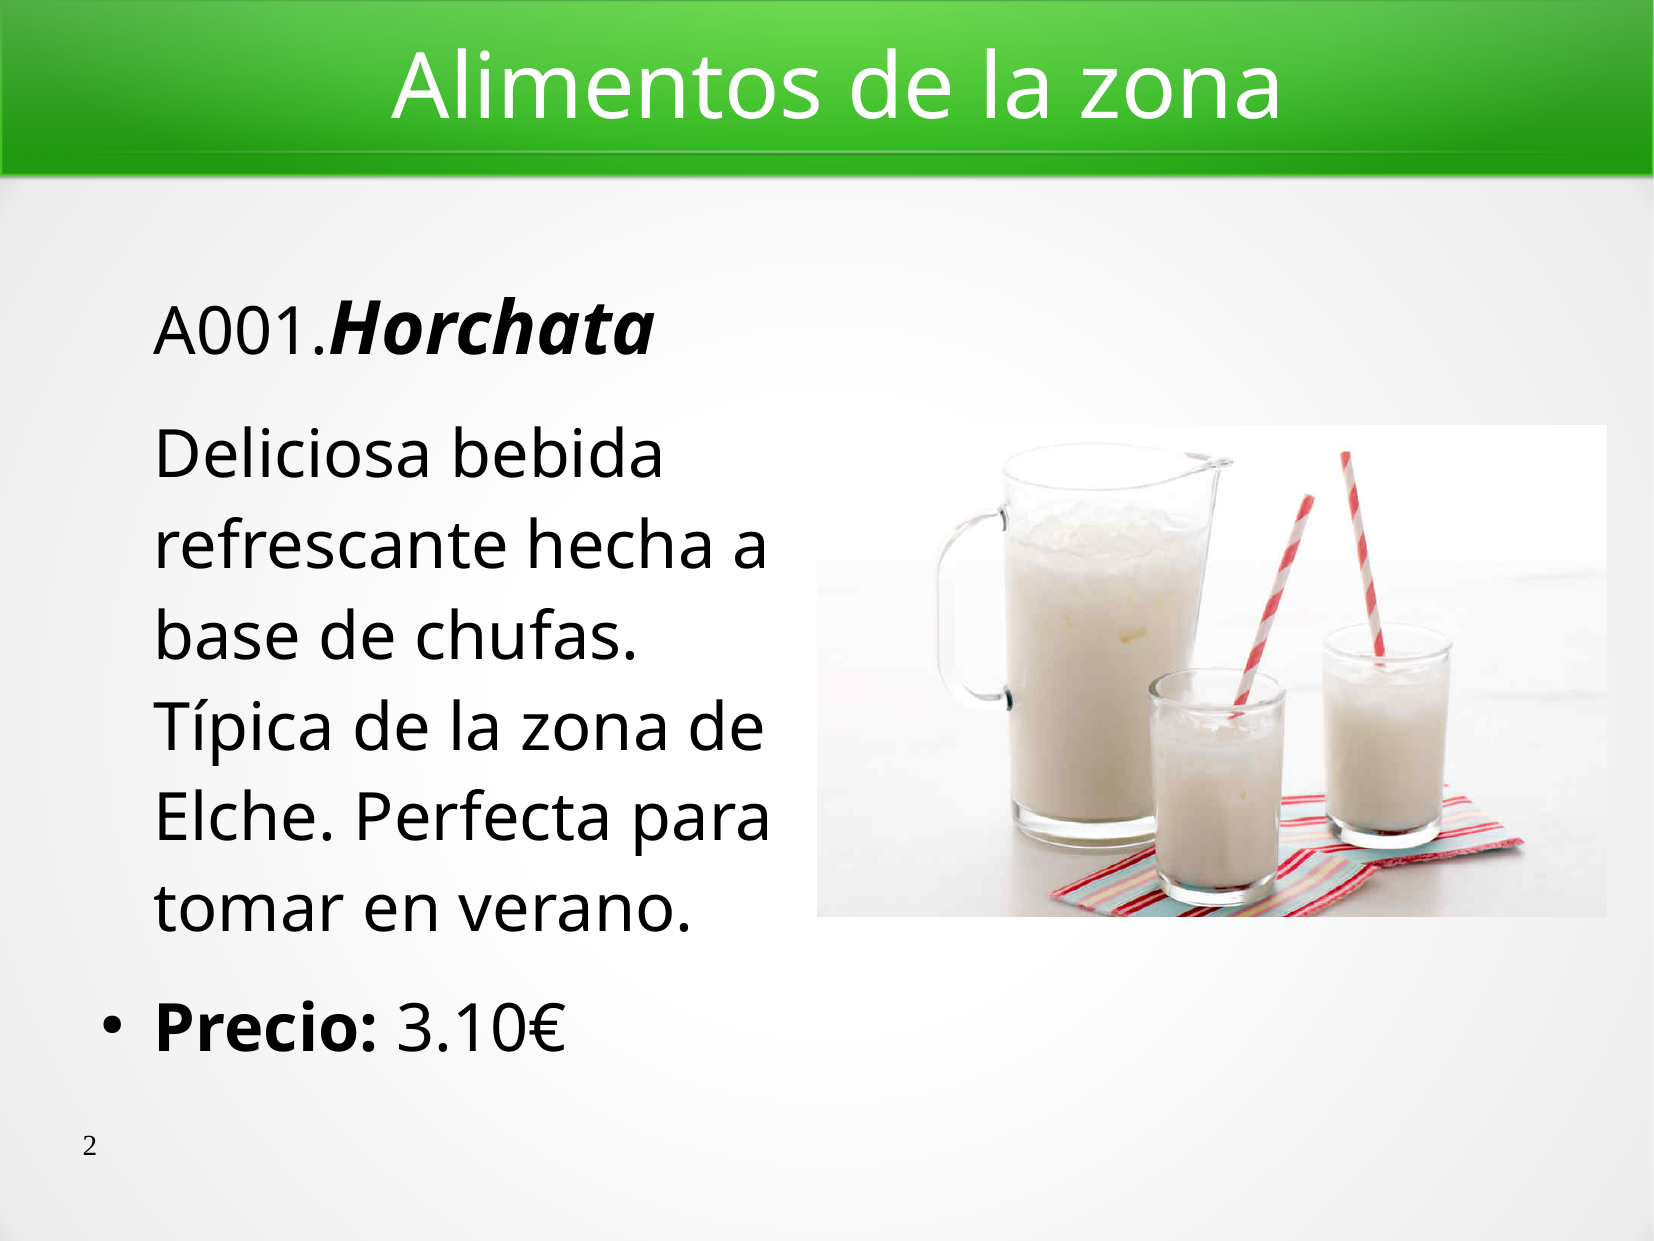

# Alimentos de la zona
 A001.Horchata
Deliciosa bebida refrescante hecha a base de chufas. Típica de la zona de Elche. Perfecta para tomar en verano.
Precio: 3.10€
2